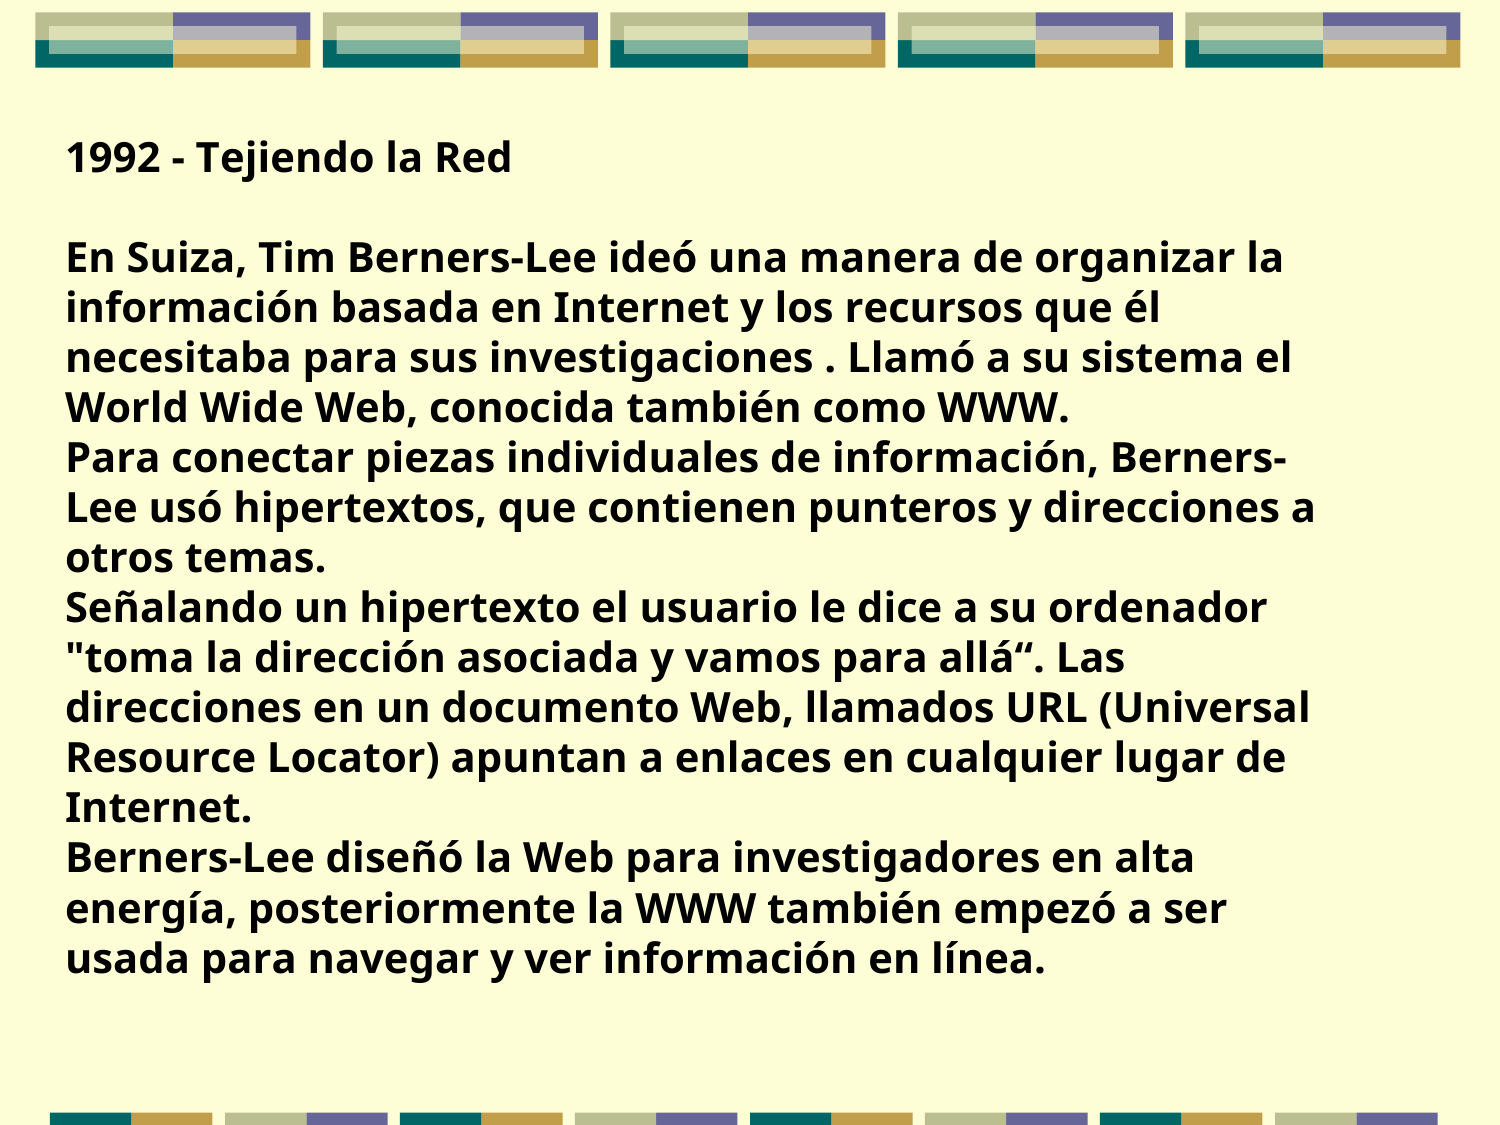

# 1992 - Tejiendo la Red En Suiza, Tim Berners-Lee ideó una manera de organizar la información basada en Internet y los recursos que él necesitaba para sus investigaciones . Llamó a su sistema el World Wide Web, conocida también como WWW. Para conectar piezas individuales de información, Berners-Lee usó hipertextos, que contienen punteros y direcciones a otros temas. Señalando un hipertexto el usuario le dice a su ordenador "toma la dirección asociada y vamos para allá“. Las direcciones en un documento Web, llamados URL (Universal Resource Locator) apuntan a enlaces en cualquier lugar de Internet. Berners-Lee diseñó la Web para investigadores en alta energía, posteriormente la WWW también empezó a ser usada para navegar y ver información en línea.